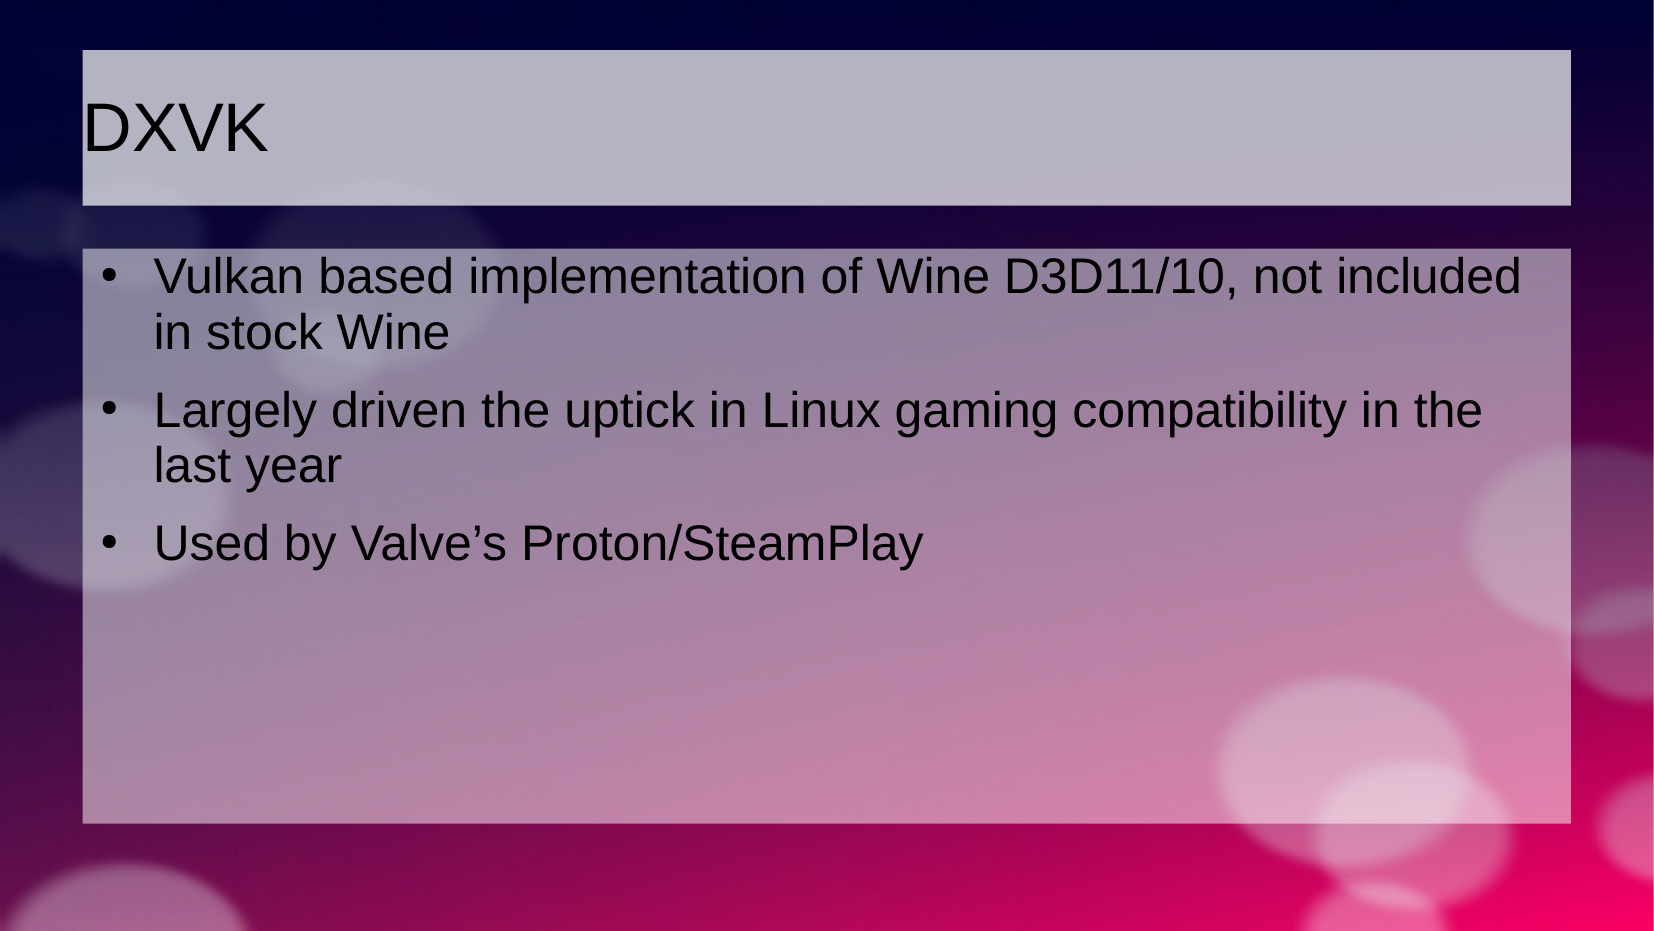

# DXVK
Vulkan based implementation of Wine D3D11/10, not included in stock Wine
Largely driven the uptick in Linux gaming compatibility in the last year
Used by Valve’s Proton/SteamPlay